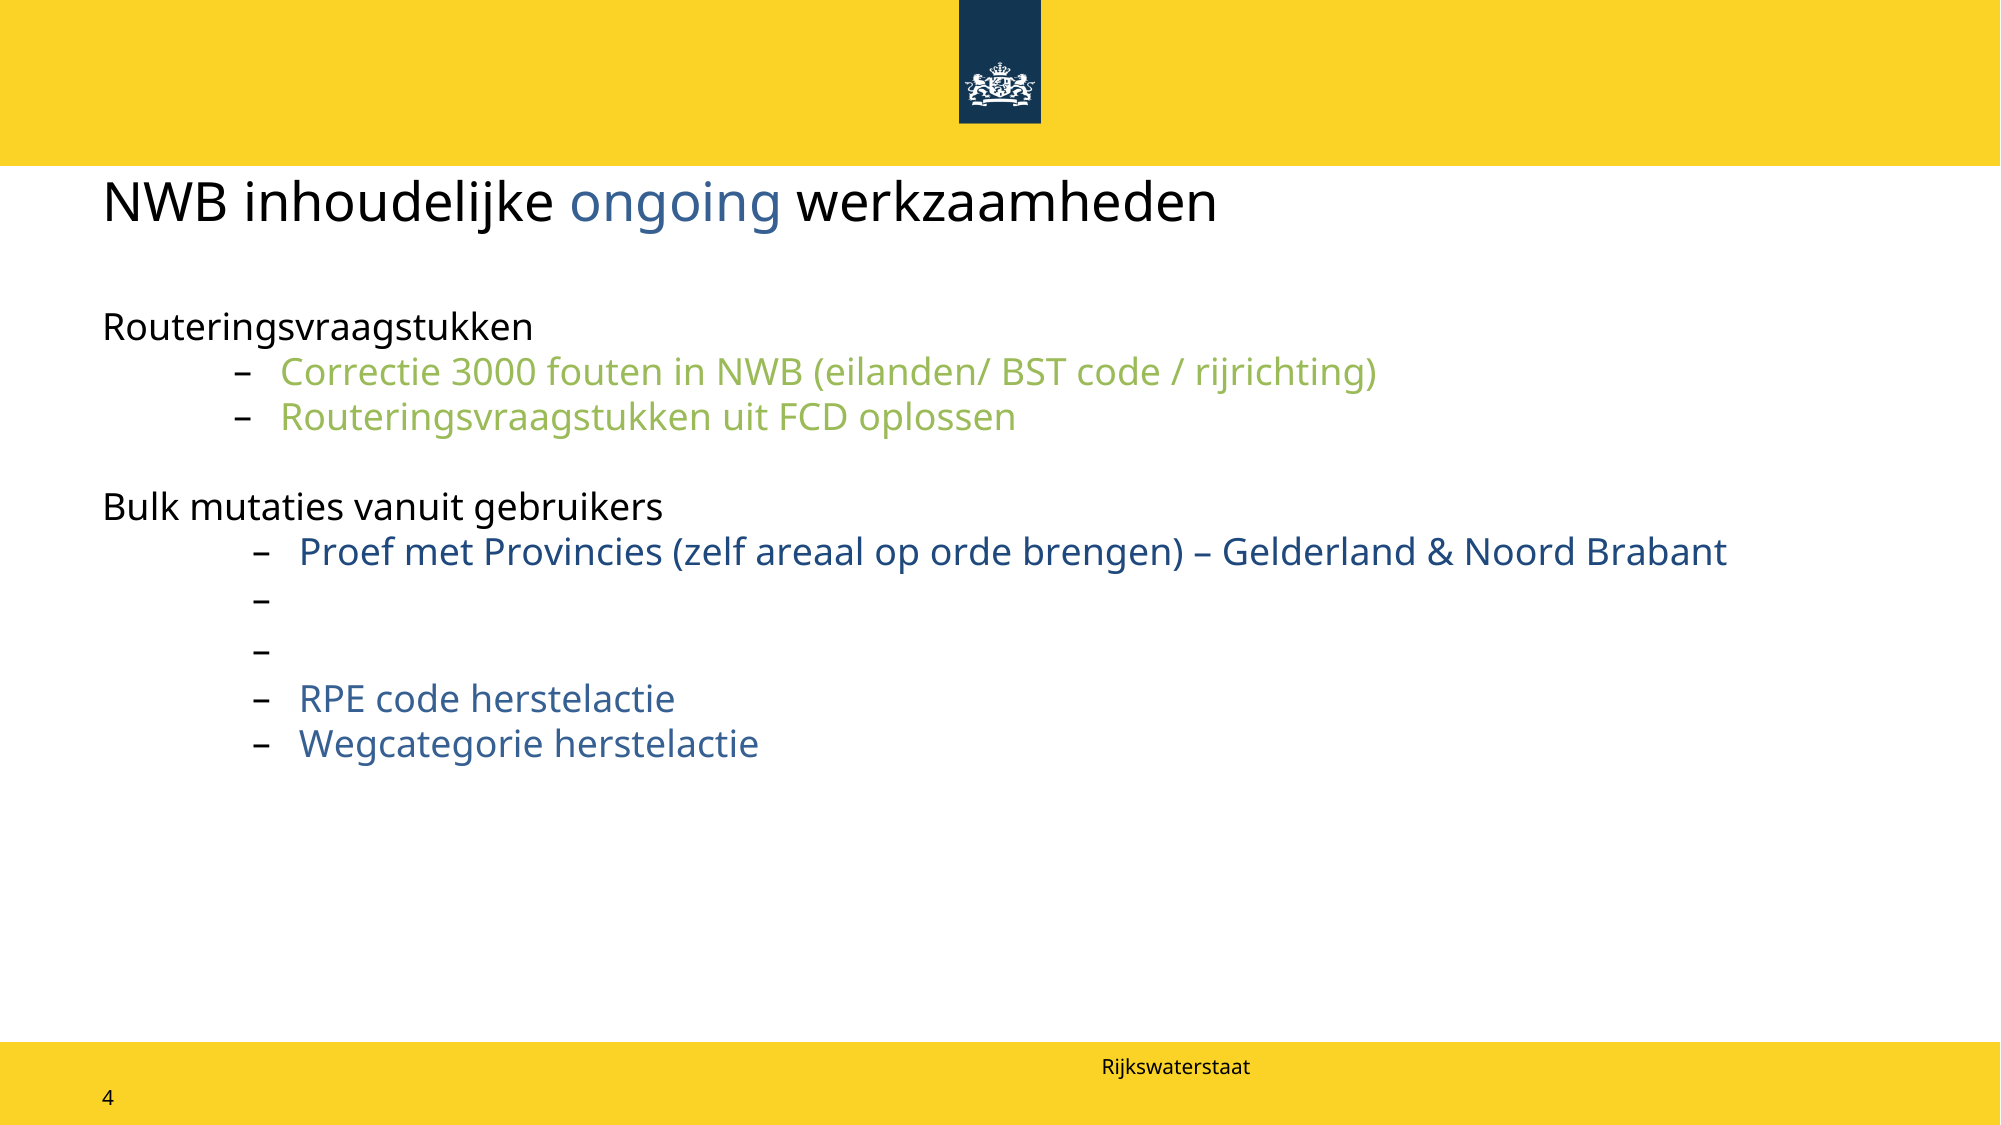

# NWB inhoudelijke ongoing werkzaamheden
Routeringsvraagstukken
Correctie 3000 fouten in NWB (eilanden/ BST code / rijrichting)
Routeringsvraagstukken uit FCD oplossen
Bulk mutaties vanuit gebruikers
Proef met Provincies (zelf areaal op orde brengen) – Gelderland & Noord Brabant
RPE code herstelactie
Wegcategorie herstelactie